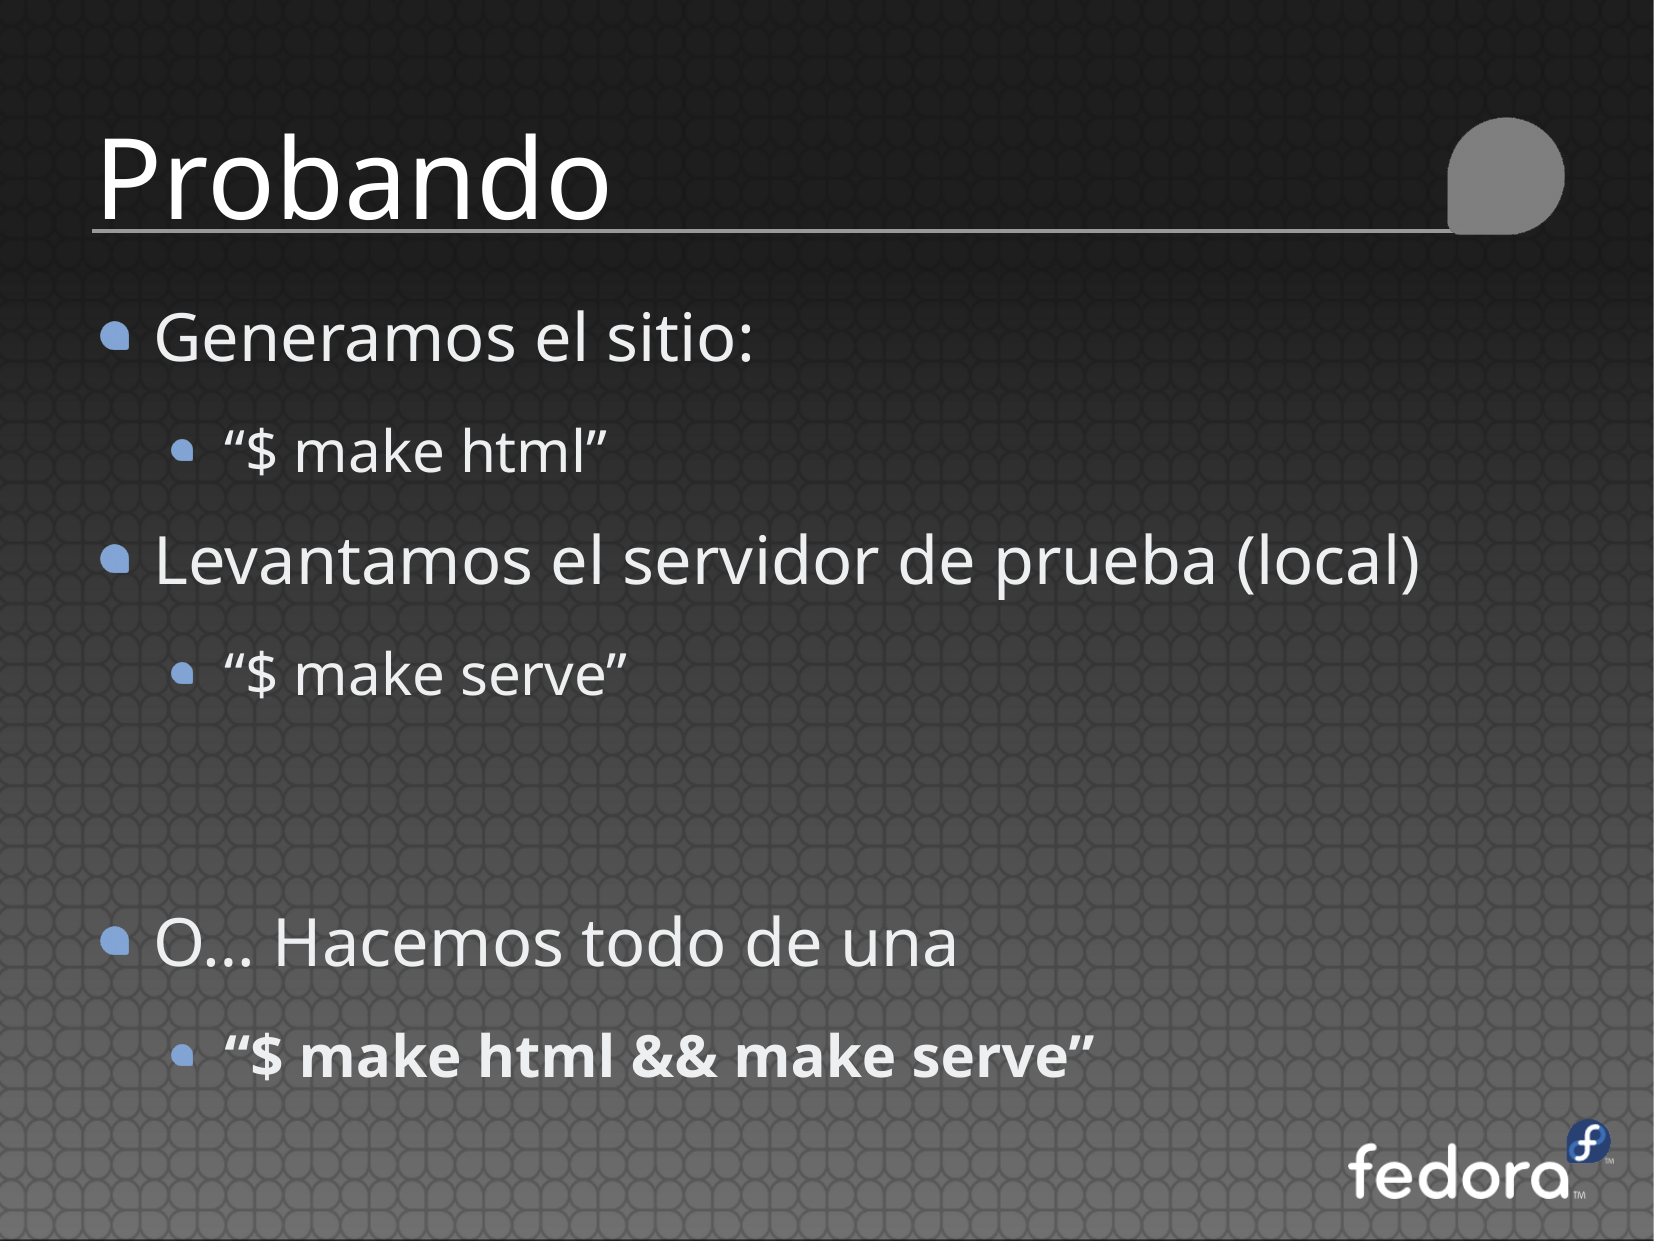

Probando
# Generamos el sitio:
“$ make html”
Levantamos el servidor de prueba (local)
“$ make serve”
O… Hacemos todo de una
“$ make html && make serve”